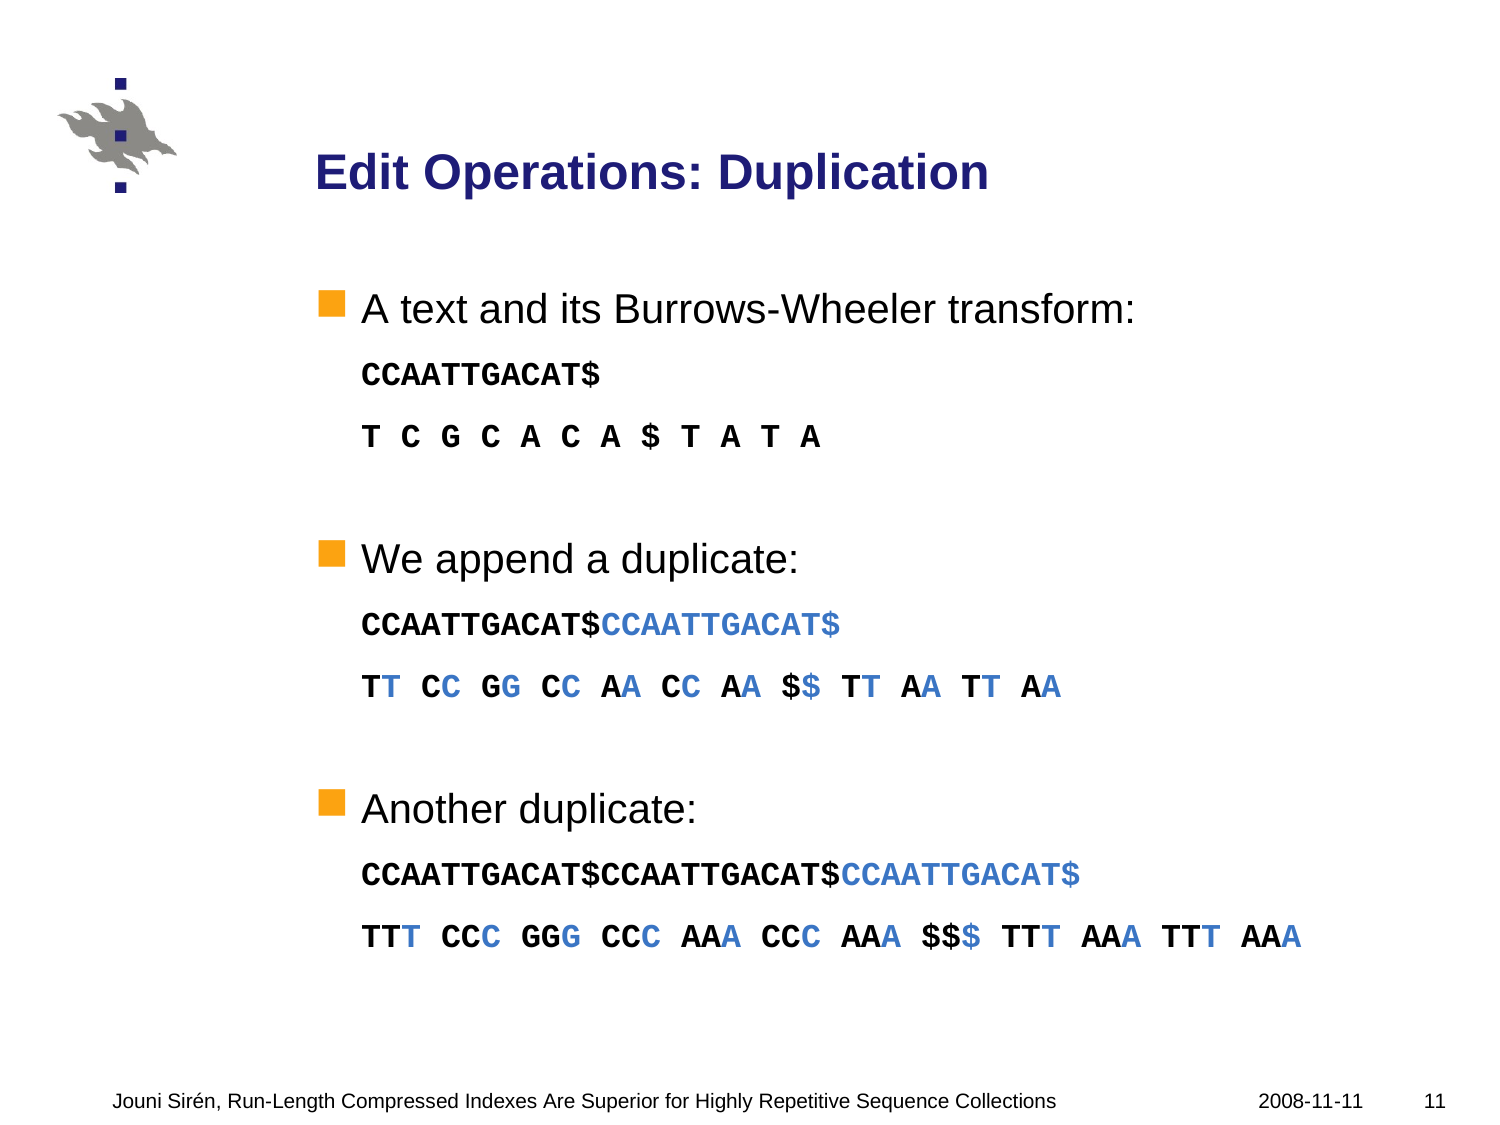

# Edit Operations: Duplication
A text and its Burrows-Wheeler transform:
	CCAATTGACAT$
	T C G C A C A $ T A T A
We append a duplicate:
	CCAATTGACAT$CCAATTGACAT$
	TT CC GG CC AA CC AA $$ TT AA TT AA
Another duplicate:
	CCAATTGACAT$CCAATTGACAT$CCAATTGACAT$
	TTT CCC GGG CCC AAA CCC AAA $$$ TTT AAA TTT AAA
Jouni Sirén, Run-Length Compressed Indexes Are Superior for Highly Repetitive Sequence Collections
2008-11-11
11